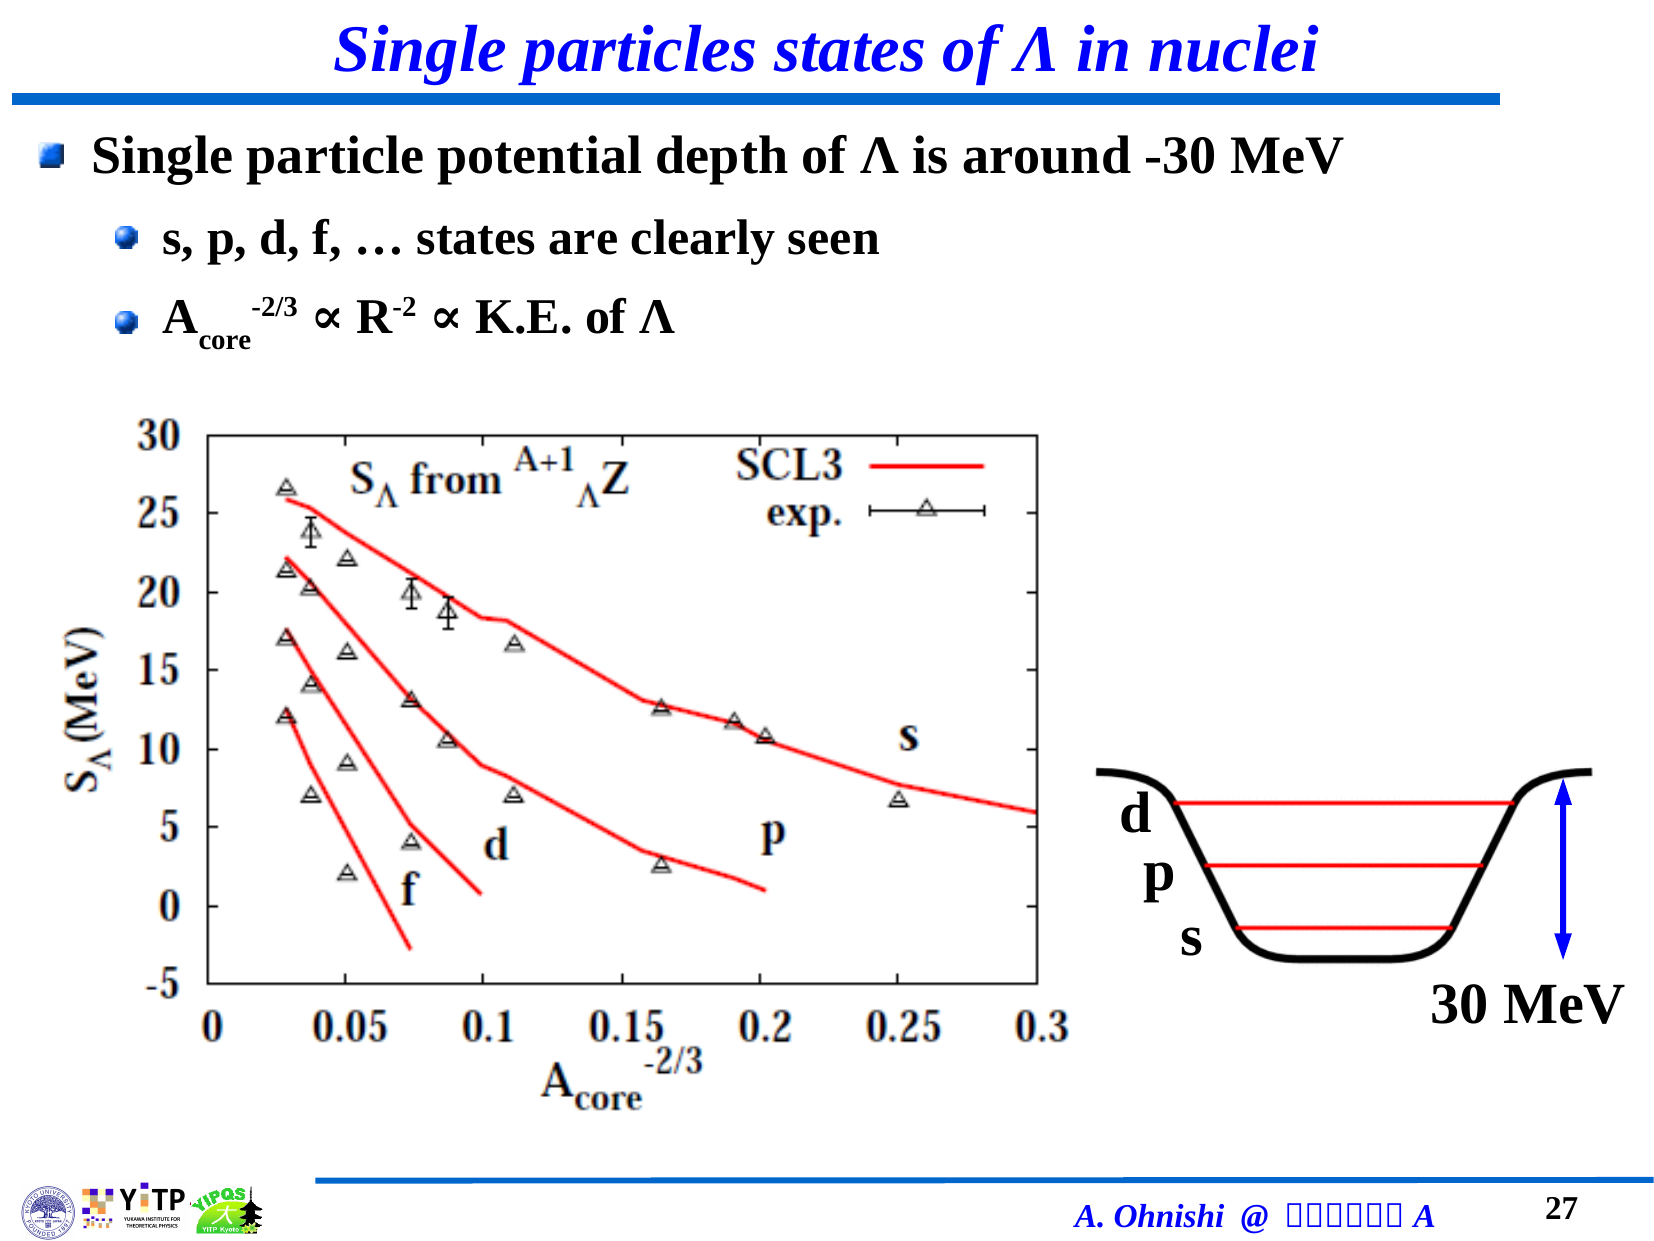

# Single particles states of Λ in nuclei
Single particle potential depth of Λ is around -30 MeV
s, p, d, f, … states are clearly seen
Acore-2/3 ∝ R-2 ∝ K.E. of Λ
d
p
s
30 MeV